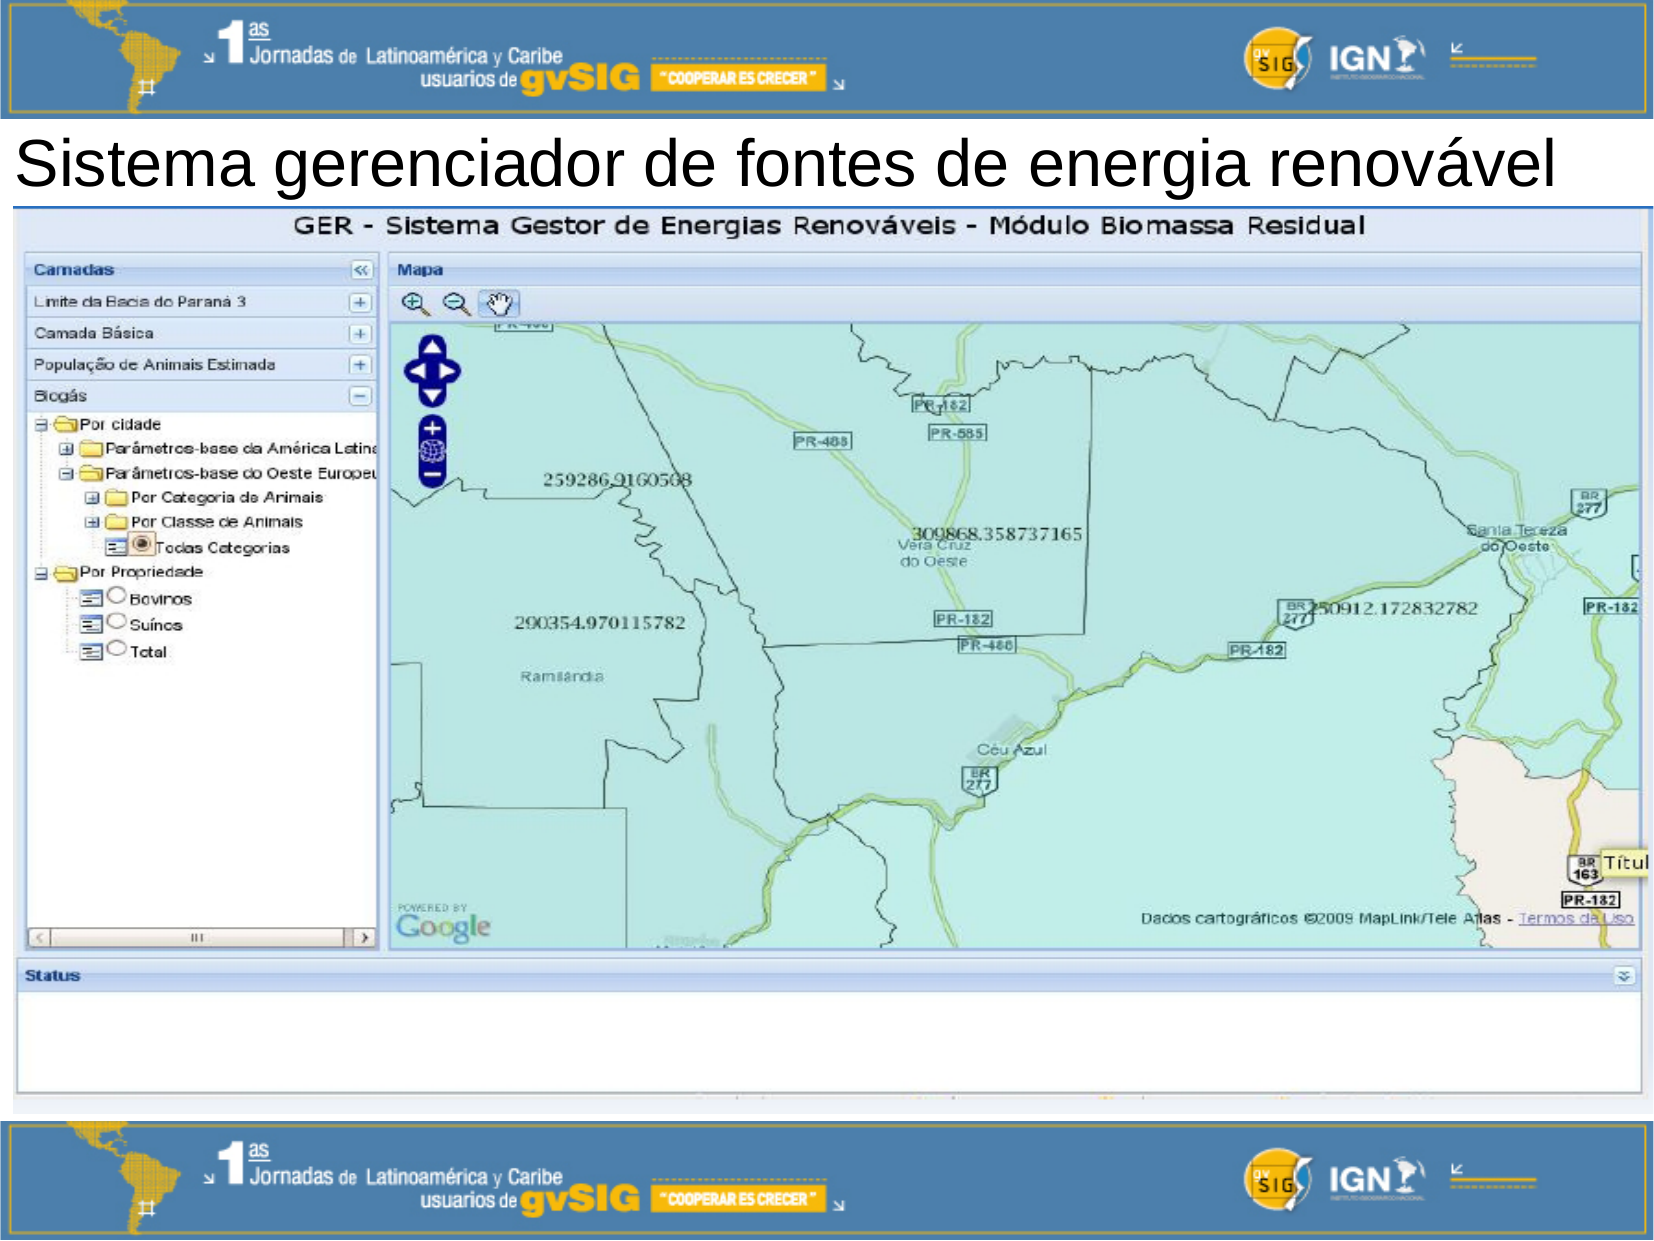

Sistema gerenciador de fontes de energia renovável